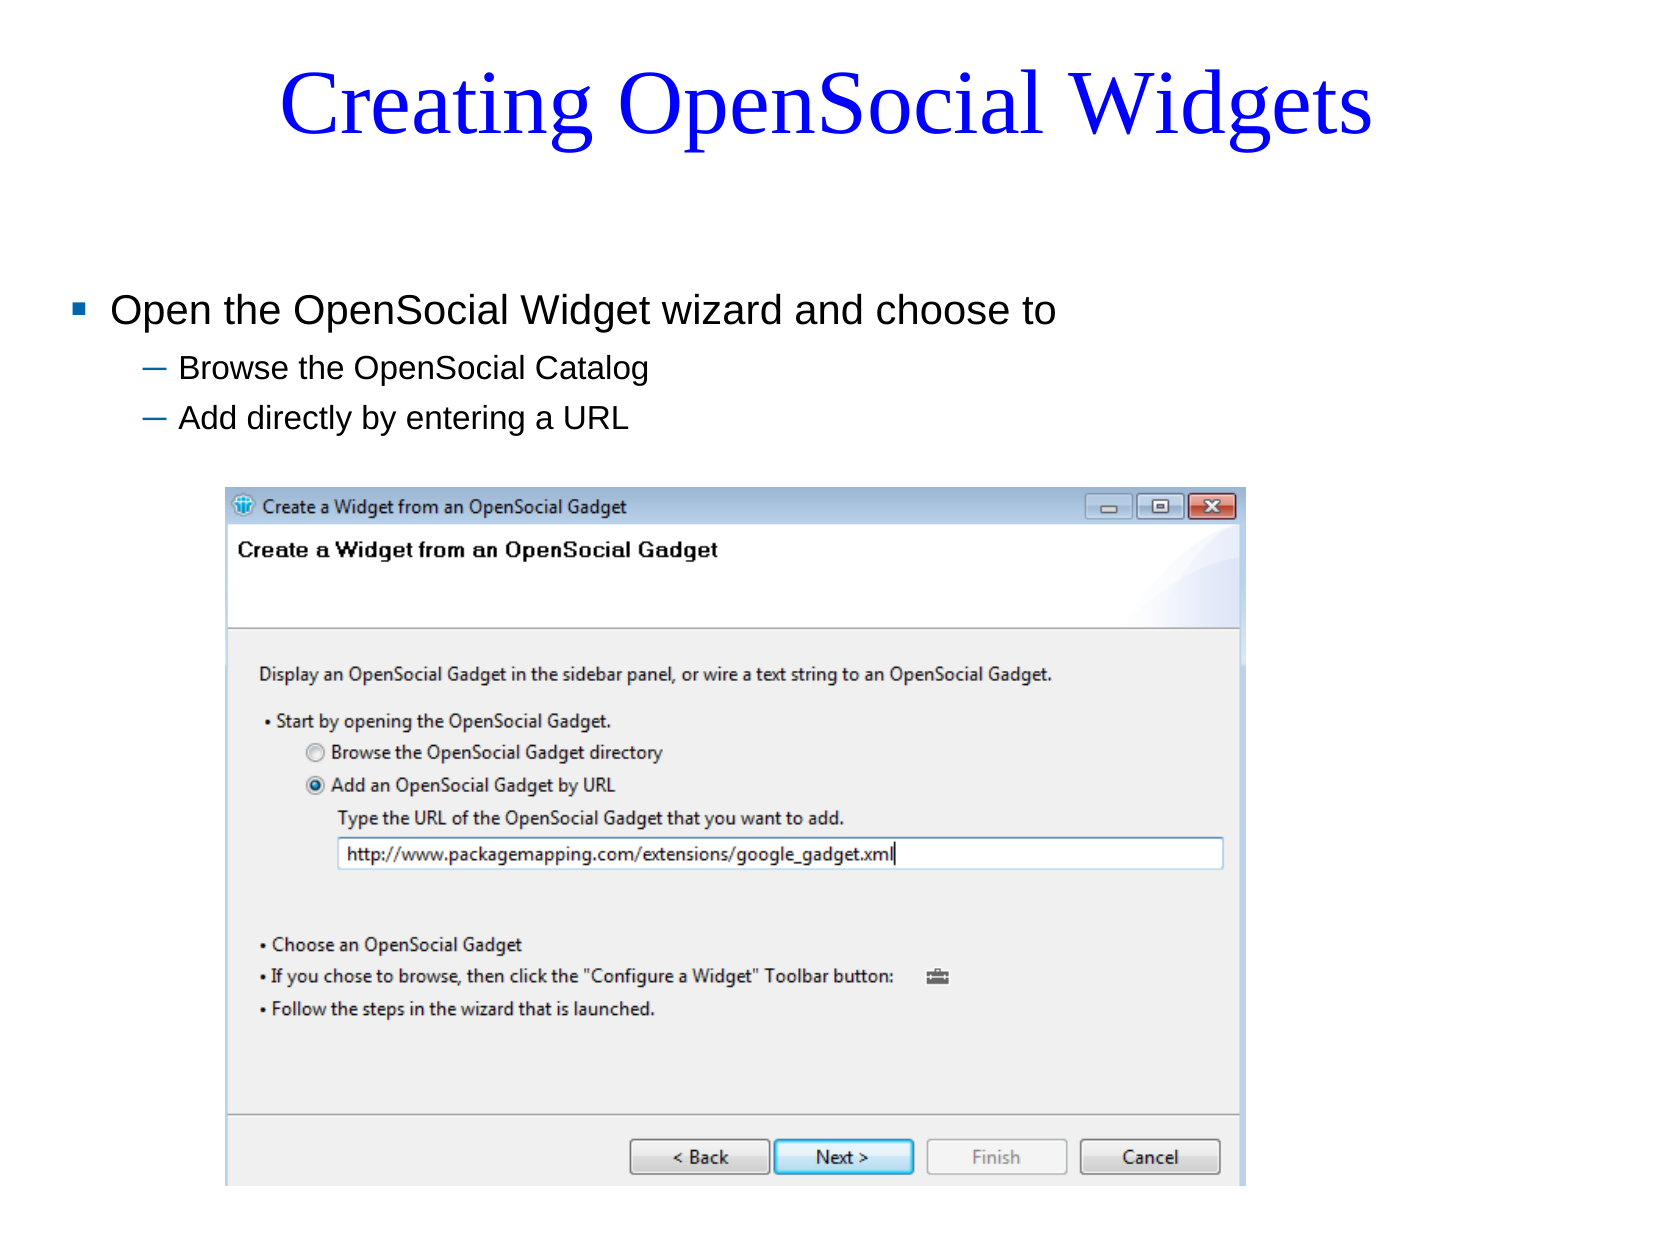

Creating OpenSocial Widgets
# Open the OpenSocial Widget wizard and choose to
Browse the OpenSocial Catalog
Add directly by entering a URL
4